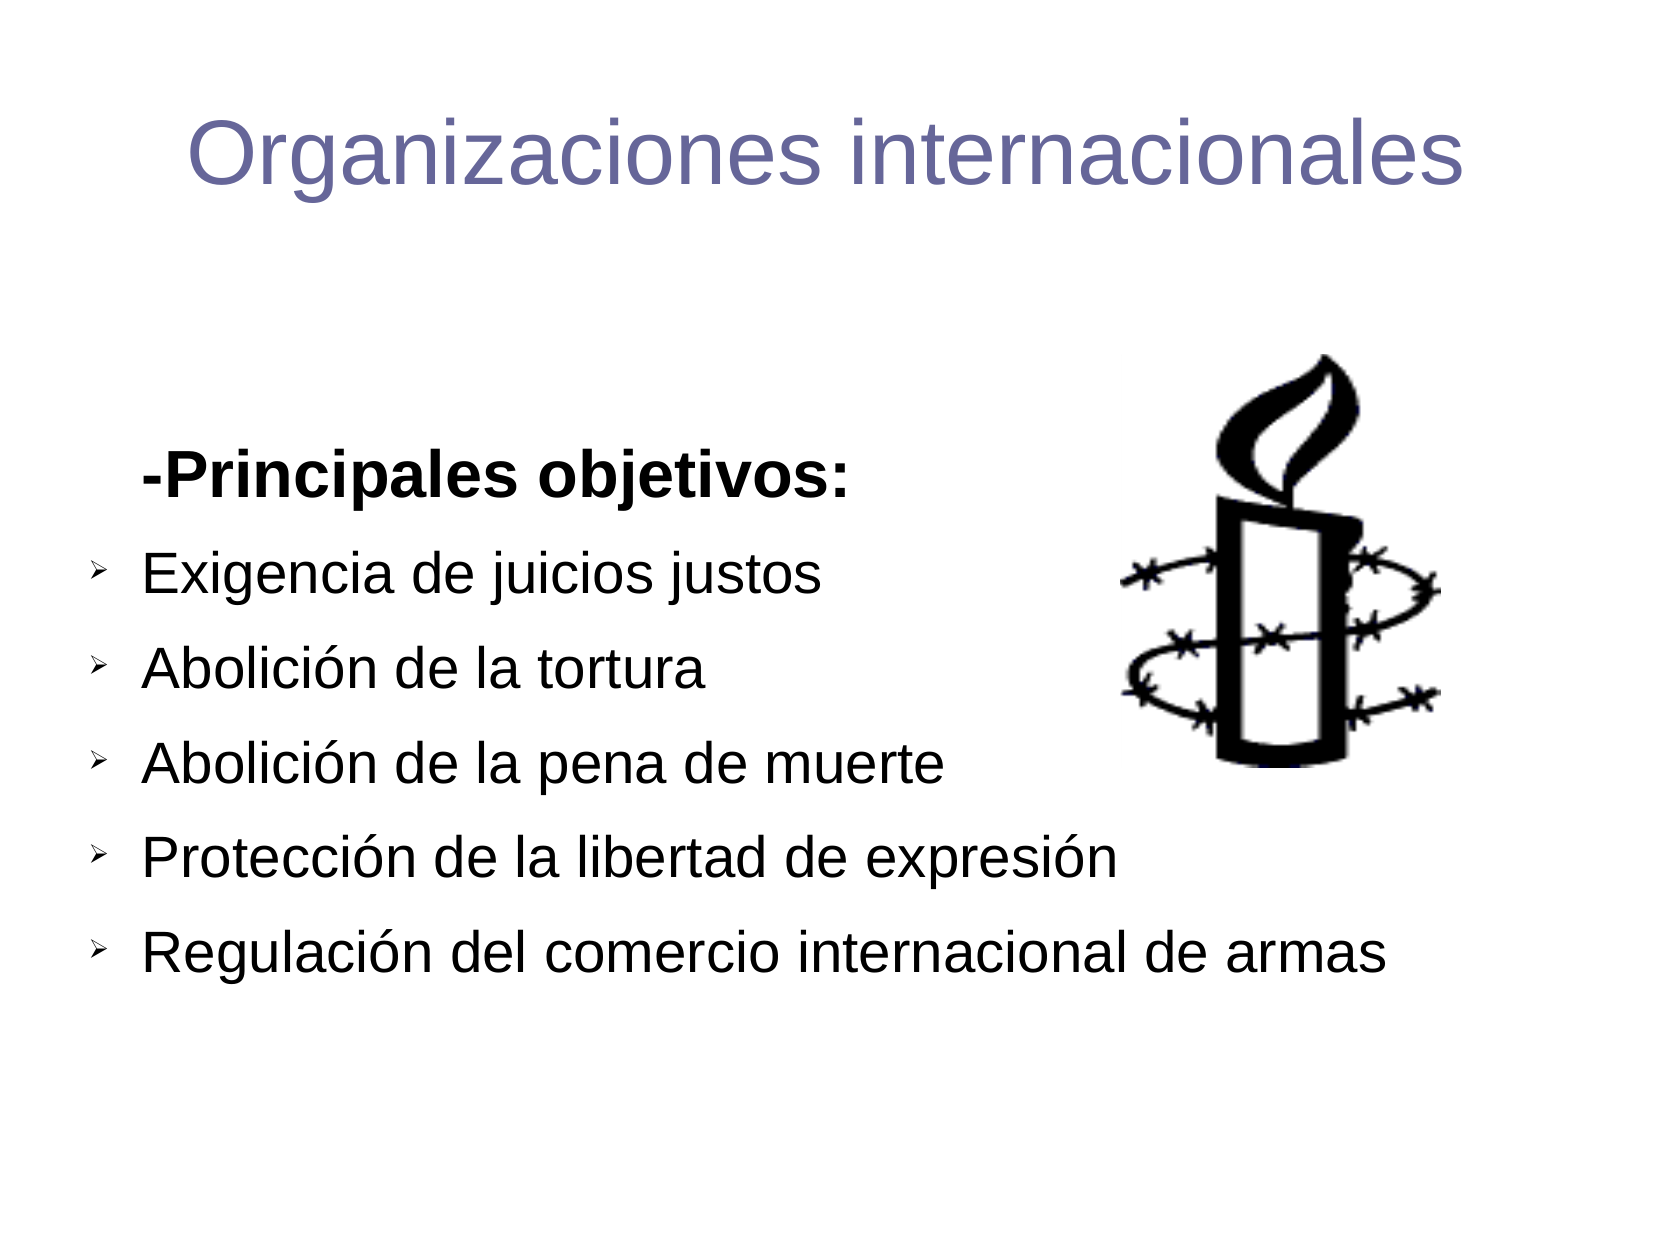

# Organizaciones internacionales
-Principales objetivos:
Exigencia de juicios justos
Abolición de la tortura
Abolición de la pena de muerte
Protección de la libertad de expresión
Regulación del comercio internacional de armas